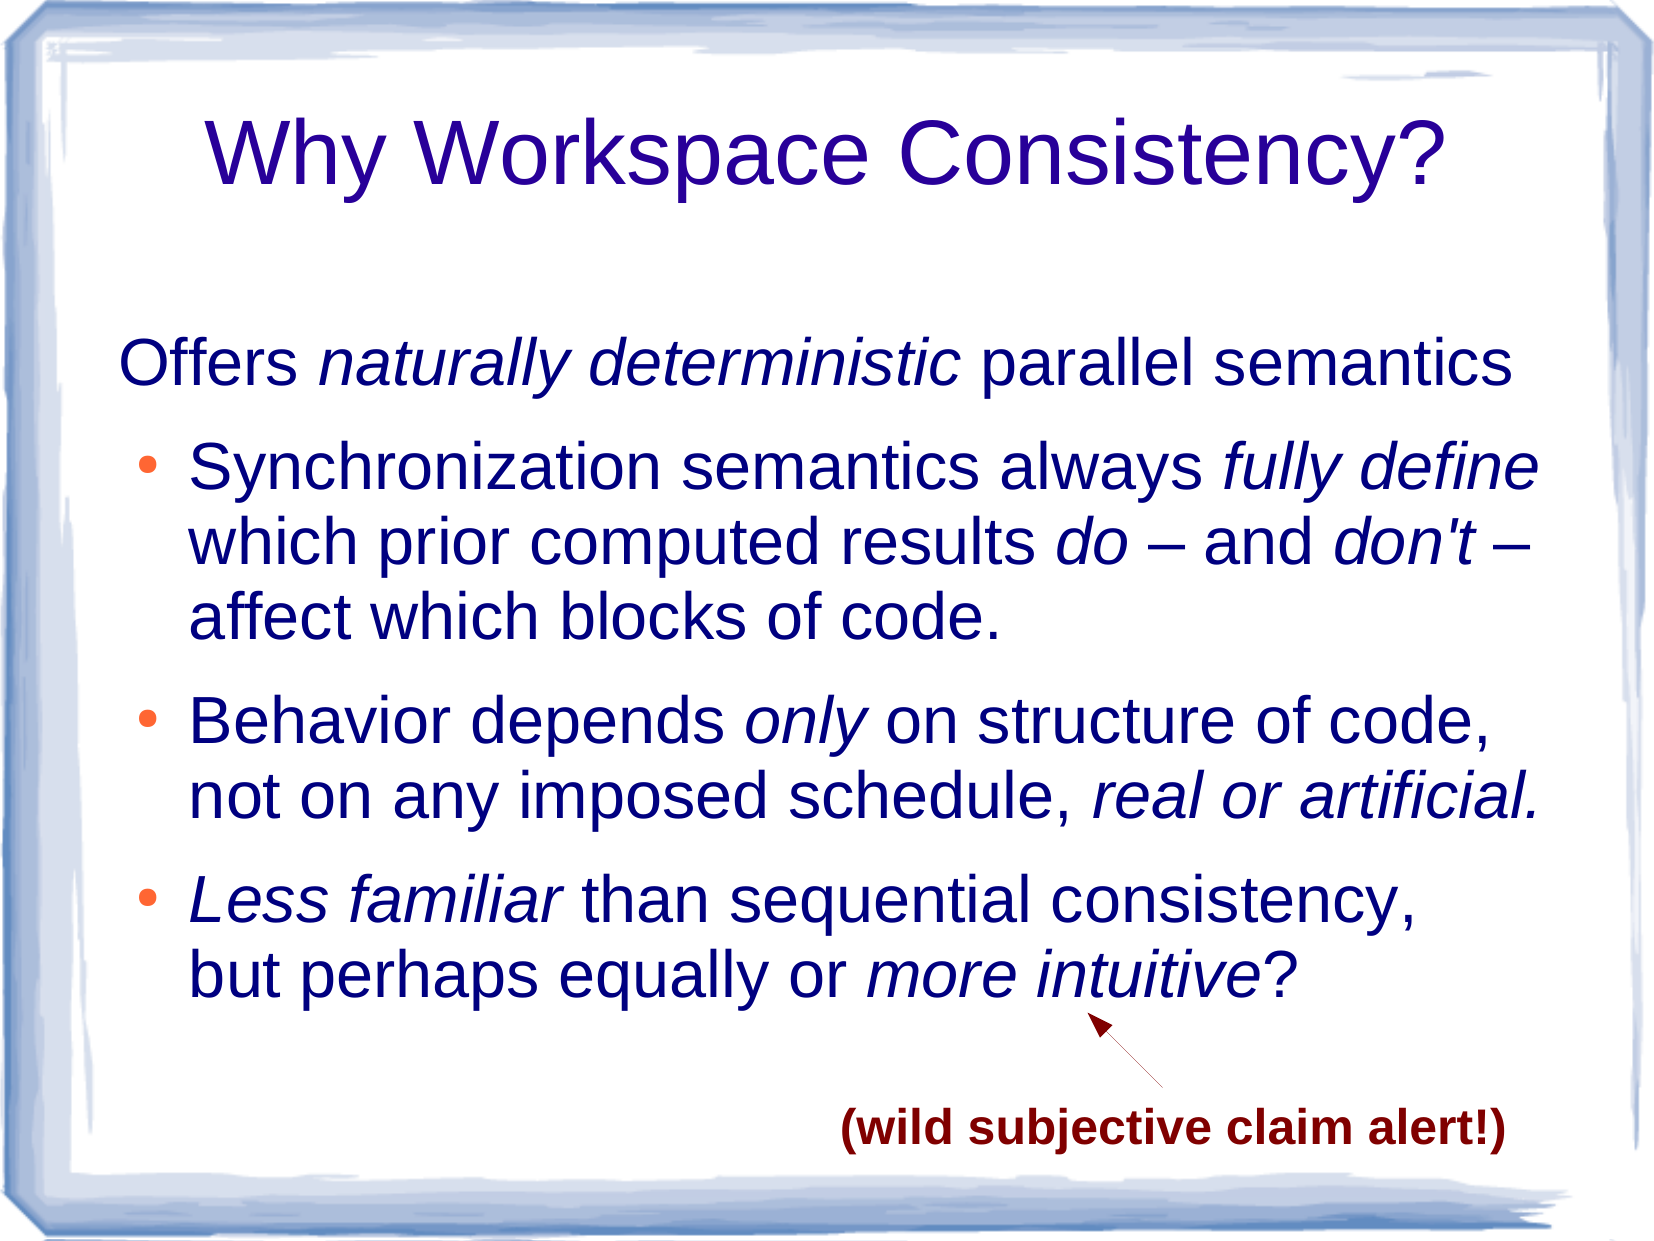

# Why Workspace Consistency?
Offers naturally deterministic parallel semantics
Synchronization semantics always fully define
which prior computed results do – and don't –
affect which blocks of code.
Behavior depends only on structure of code,
not on any imposed schedule, real or artificial.
Less familiar than sequential consistency,
but perhaps equally or more intuitive?
(wild subjective claim alert!)